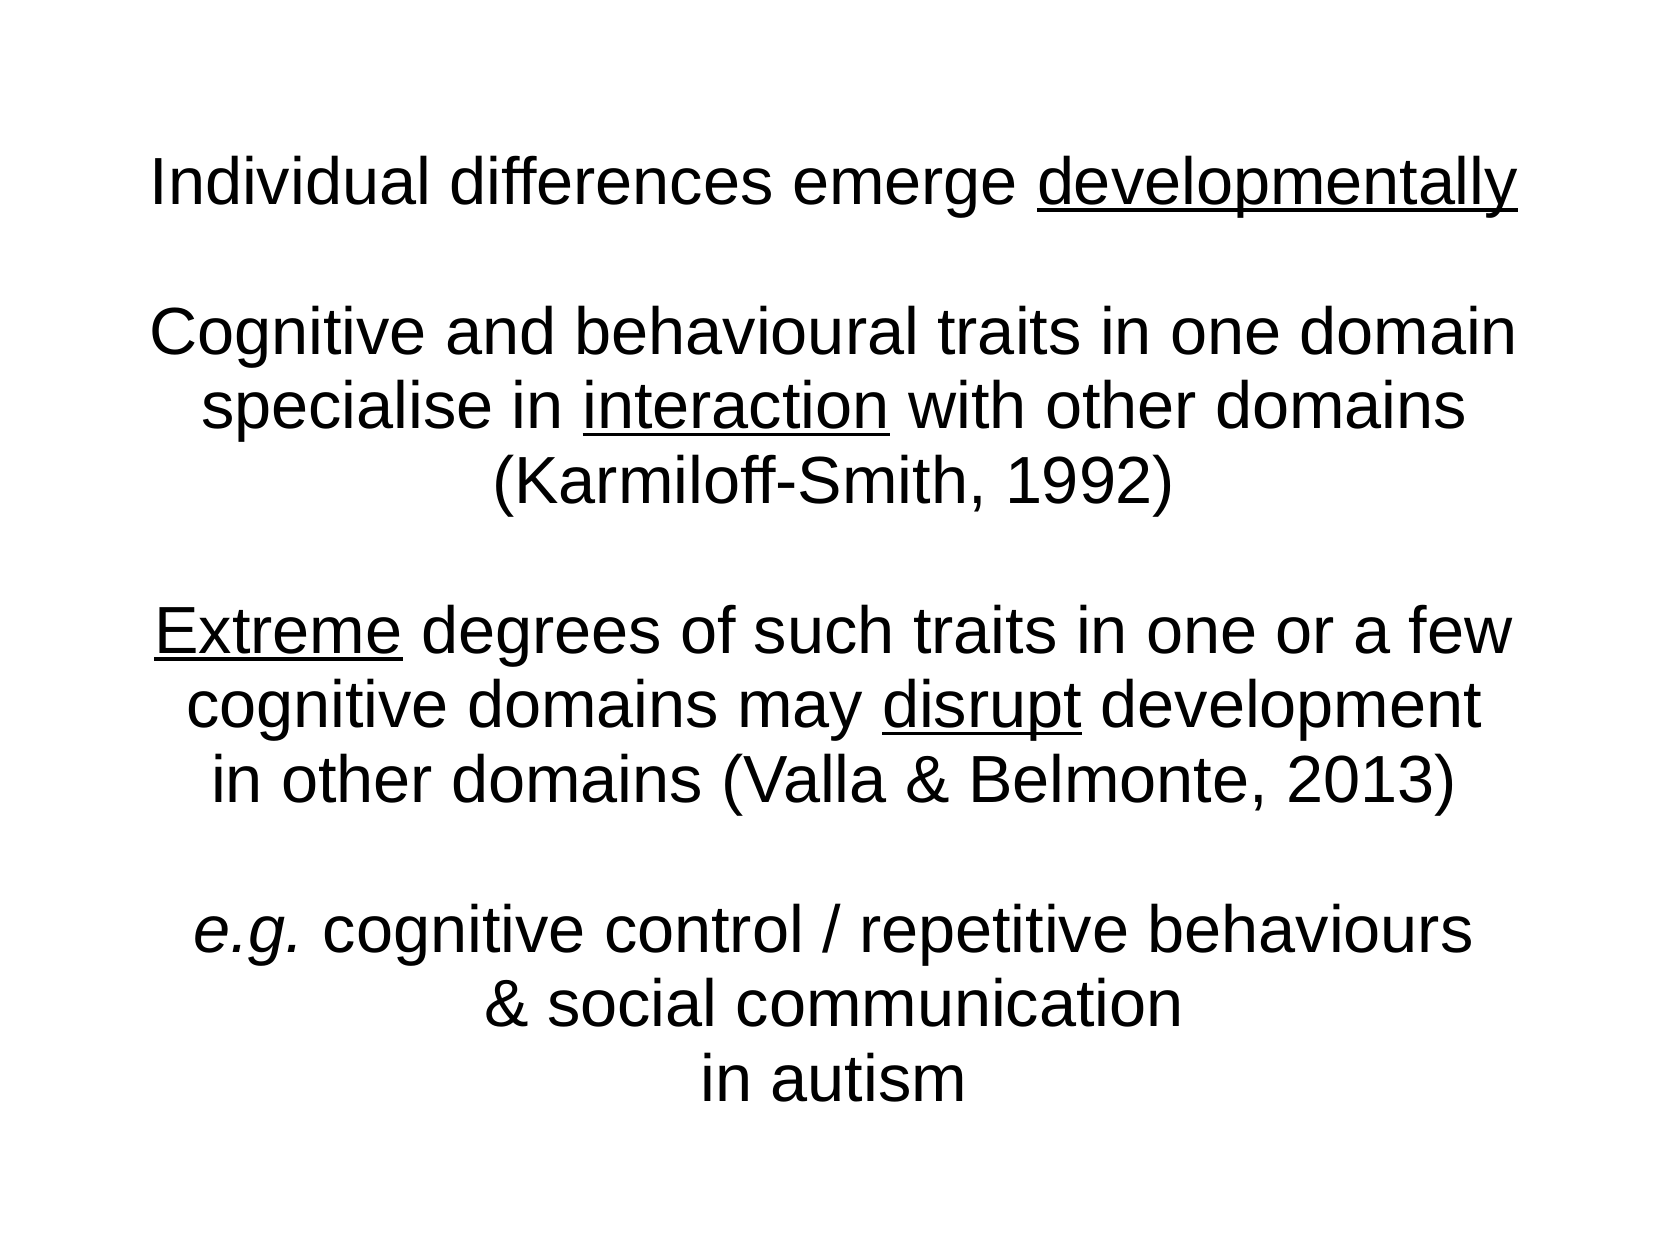

# Individual differences emerge developmentally Cognitive and behavioural traits in one domain specialise in interaction with other domains (Karmiloff-Smith, 1992) Extreme degrees of such traits in one or a few cognitive domains may disrupt development in other domains (Valla & Belmonte, 2013) e.g. cognitive control / repetitive behaviours & social communication in autism